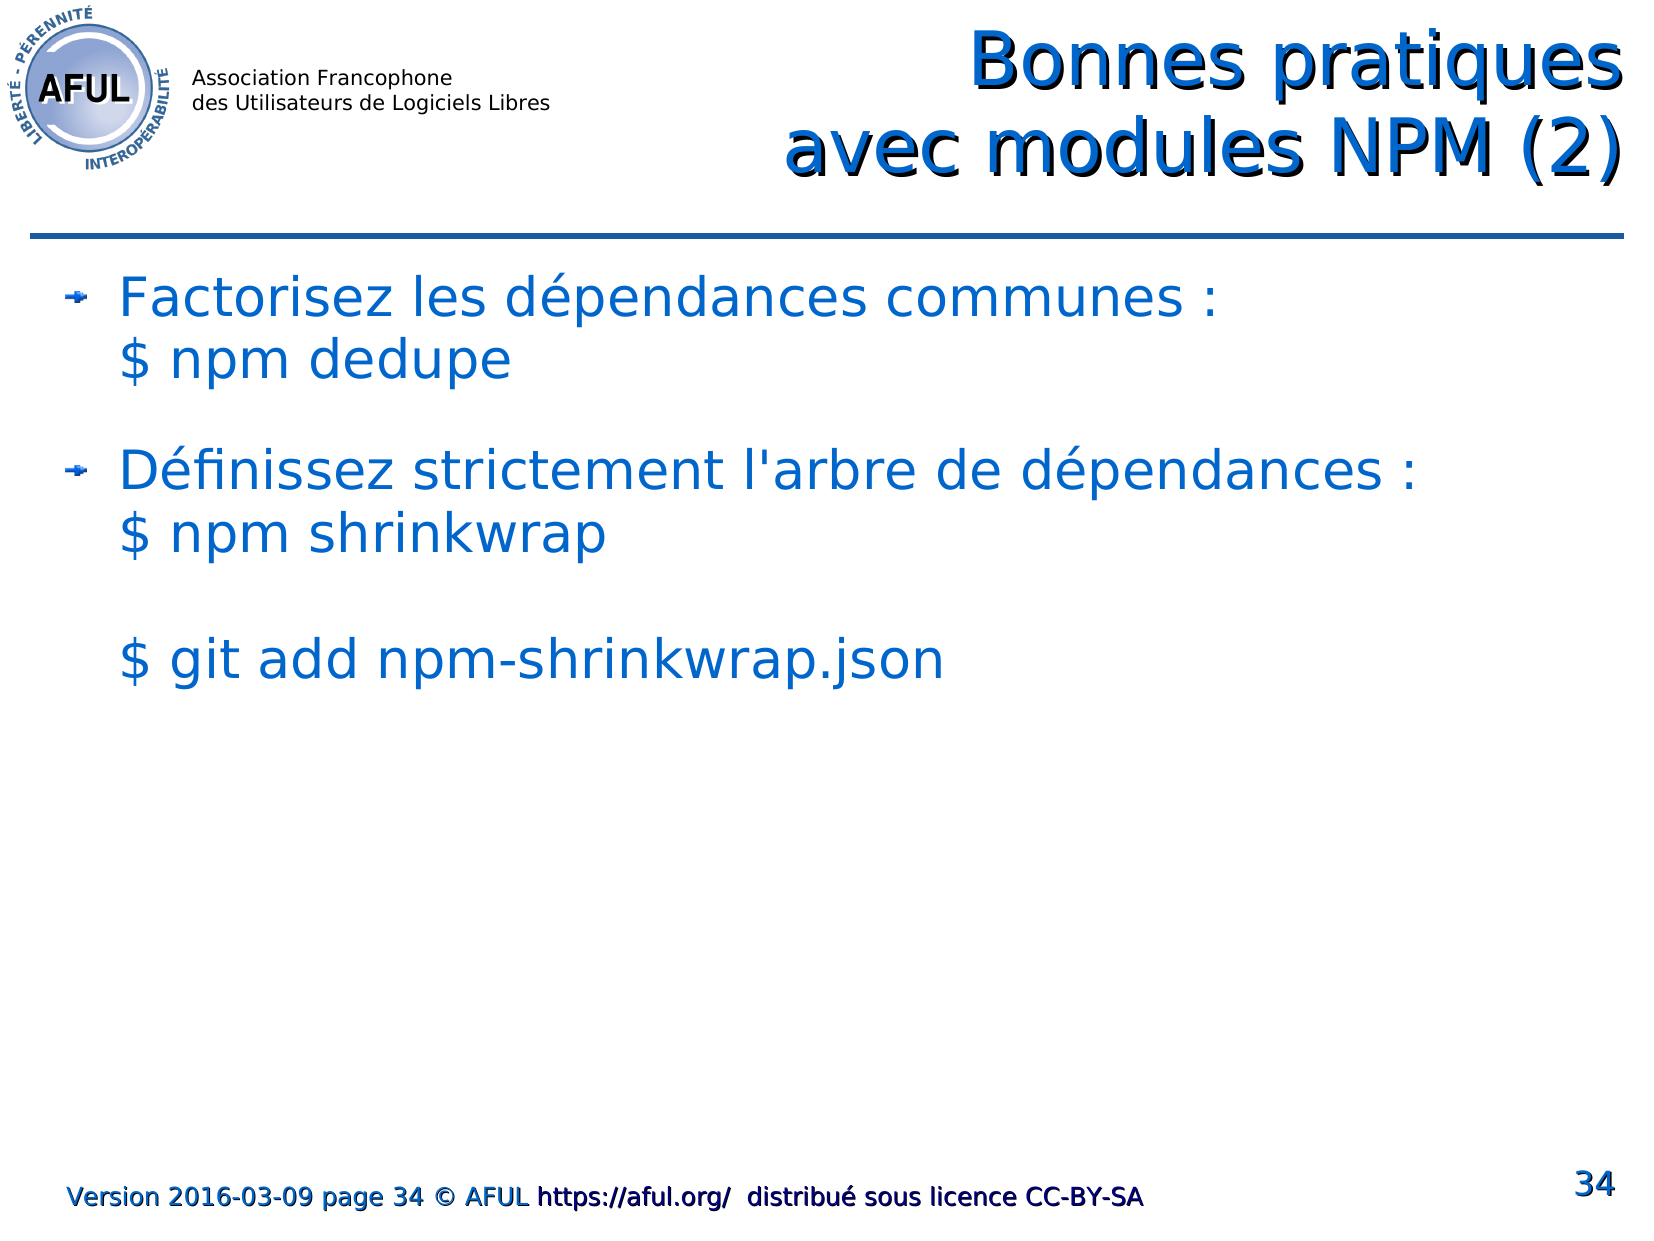

# Bonnes pratiques avec modules NPM (2)
Factorisez les dépendances communes :
$ npm dedupe
Définissez strictement l'arbre de dépendances :
$ npm shrinkwrap
$ git add npm-shrinkwrap.json